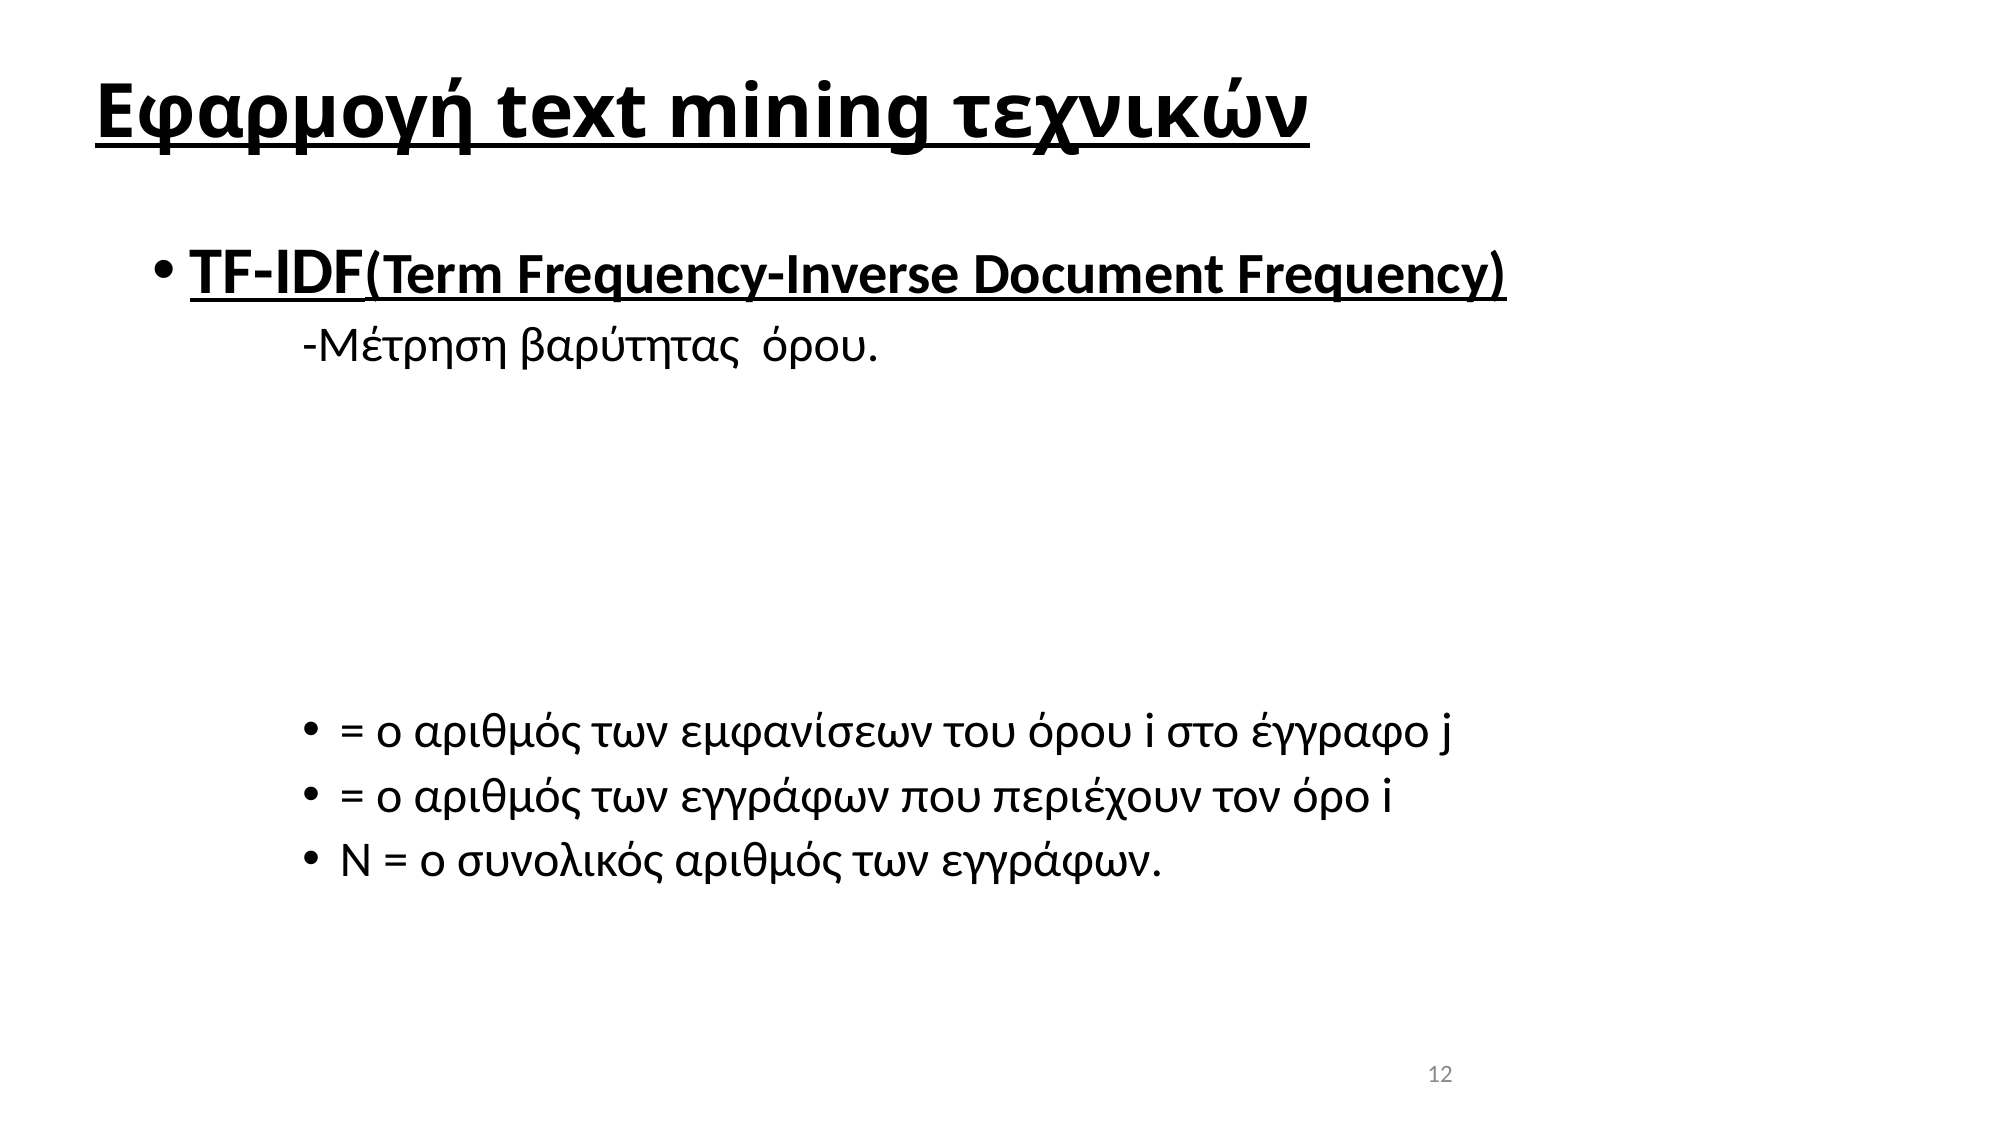

# Εφαρμογή text mining τεχνικών
TF-IDF(Term Frequency-Inverse Document Frequency)
-Μέτρηση βαρύτητας όρου.
= ο αριθμός των εμφανίσεων του όρου i στο έγγραφο j
= ο αριθμός των εγγράφων που περιέχουν τον όρο i
N = ο συνολικός αριθμός των εγγράφων.